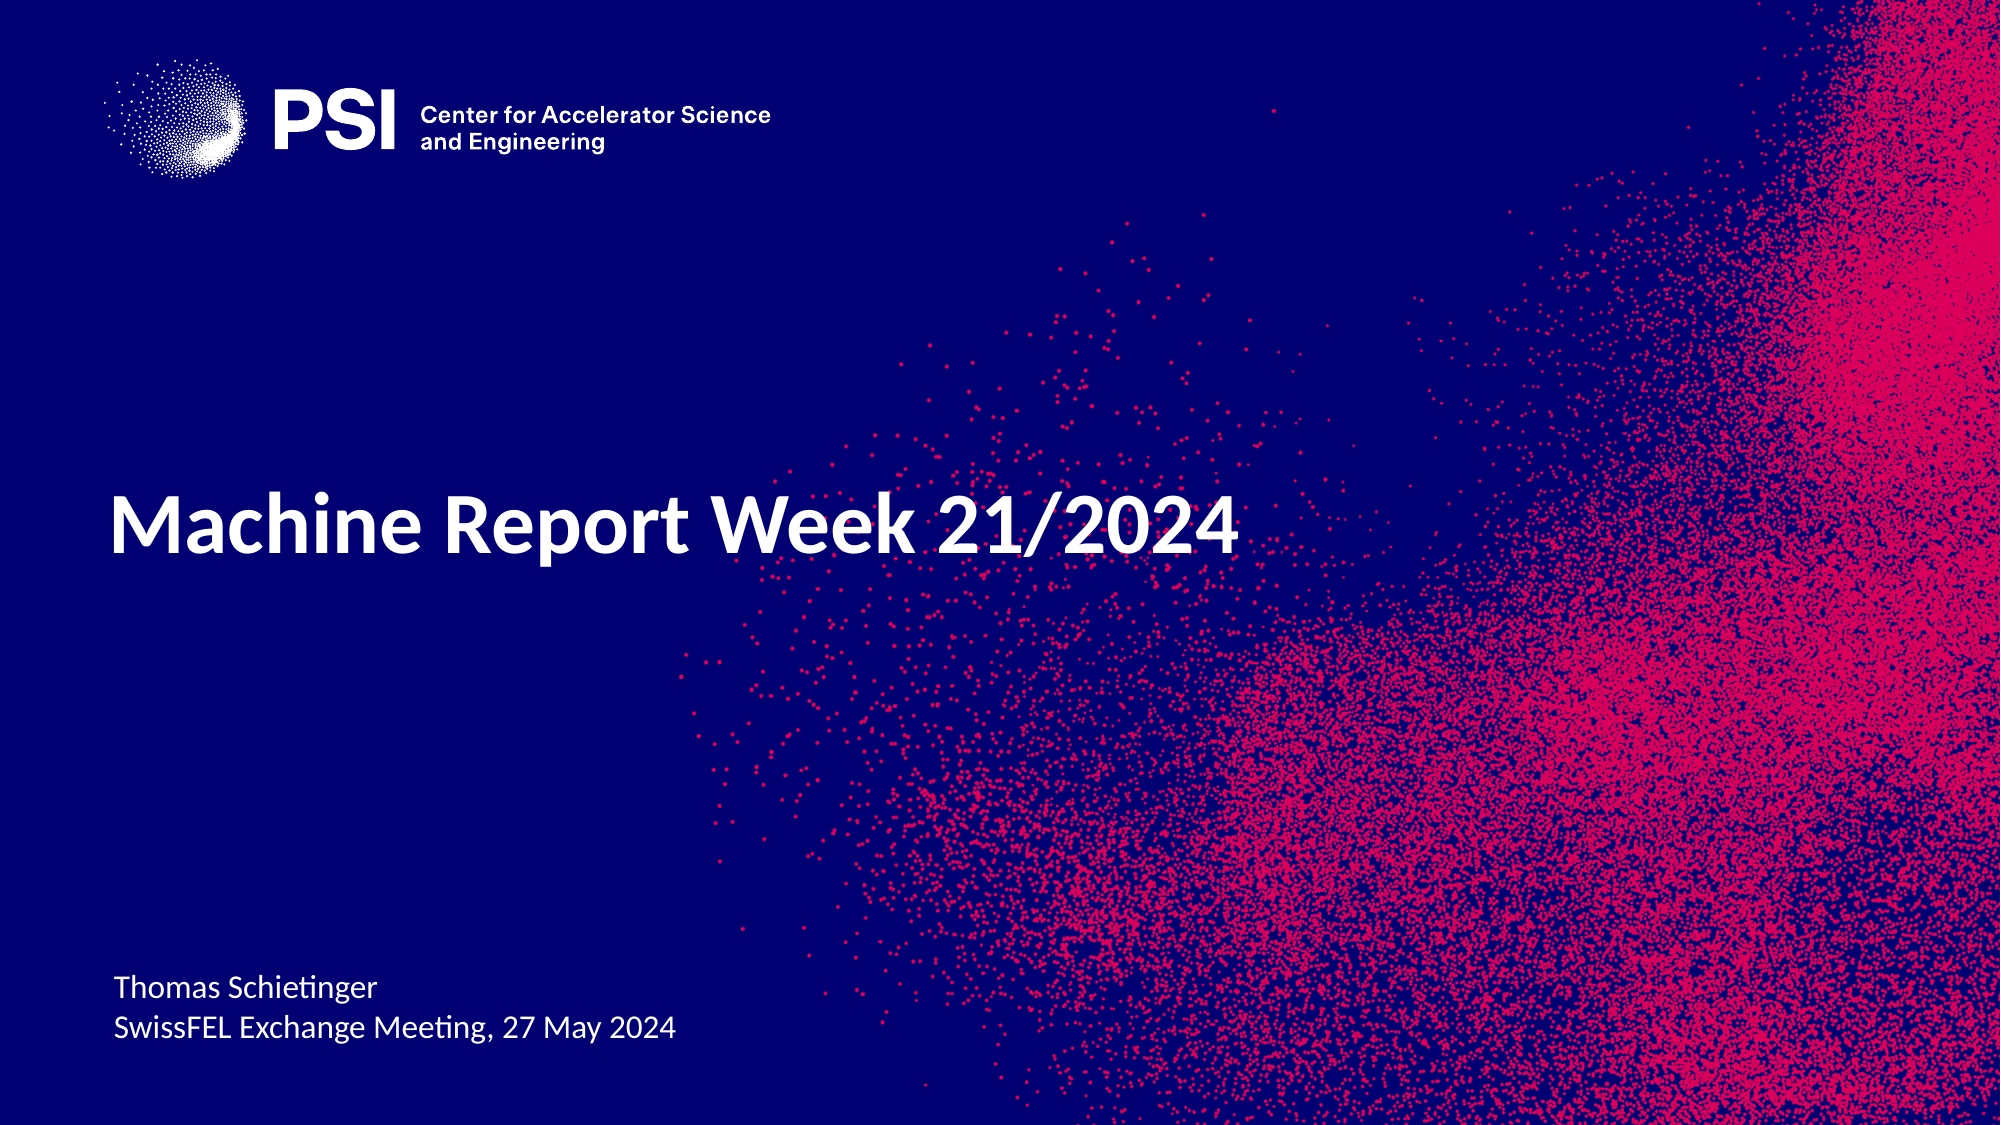

# Machine Report Week 21/2024
Thomas Schietinger
SwissFEL Exchange Meeting, 27 May 2024